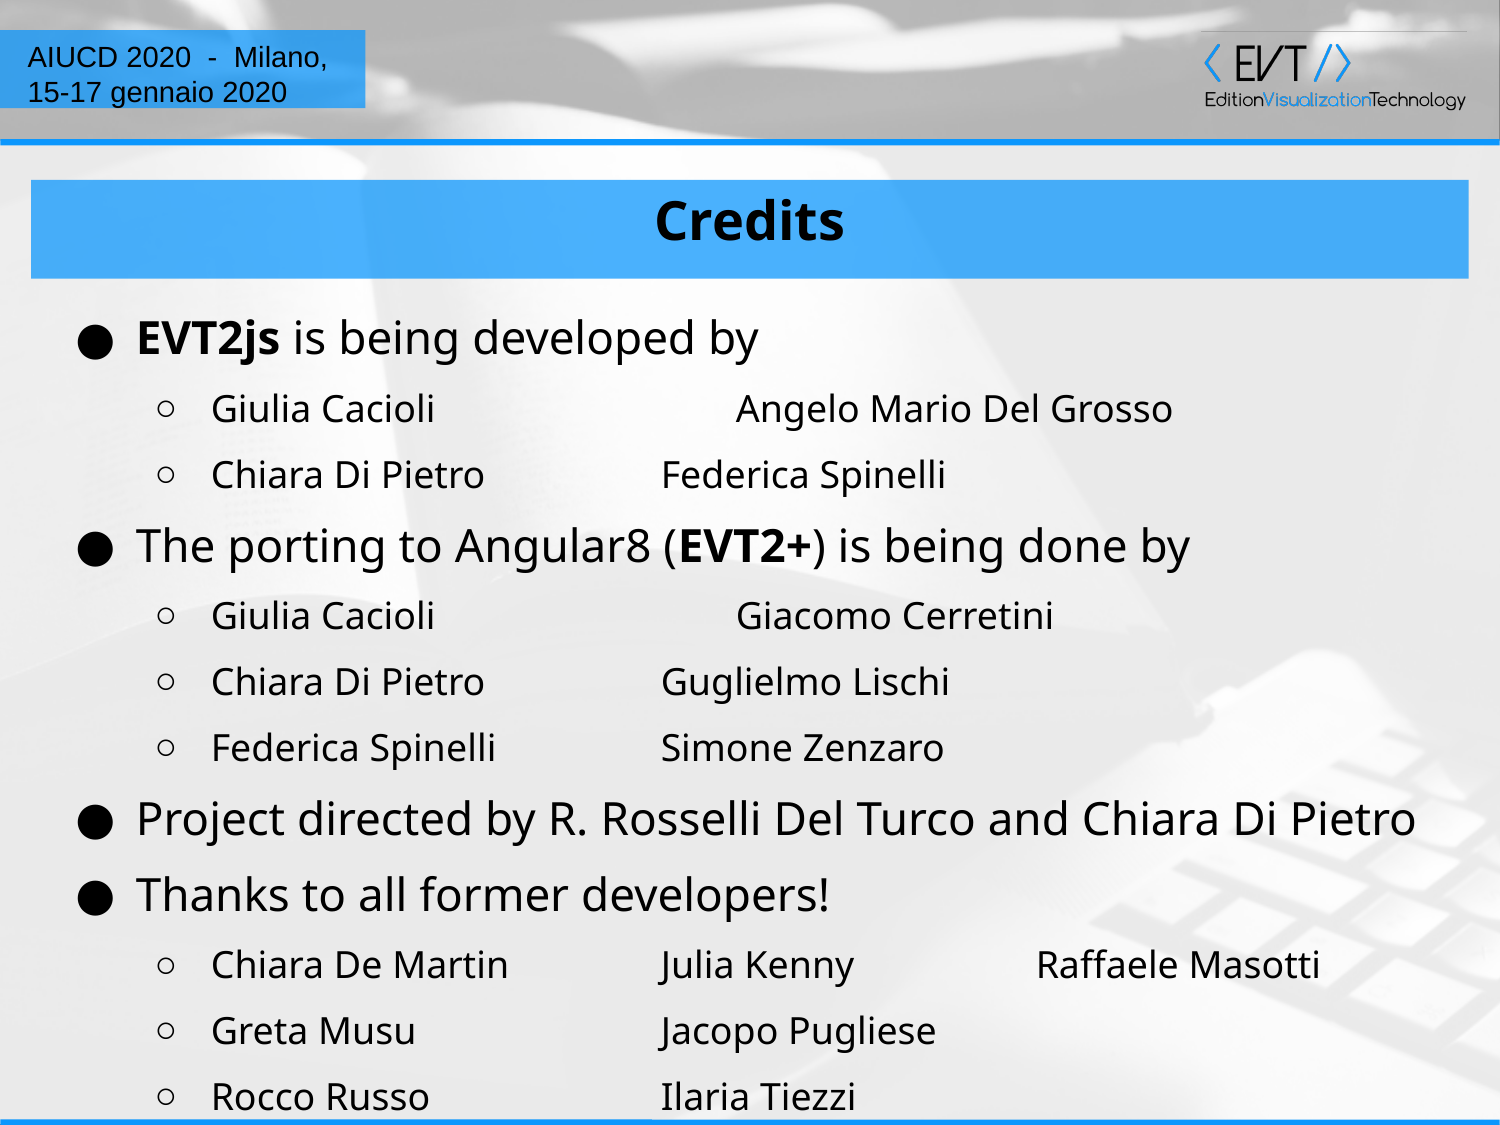

# Credits
EVT2js is being developed by
Giulia Cacioli				Angelo Mario Del Grosso
Chiara Di Pietro			Federica Spinelli
The porting to Angular8 (EVT2+) is being done by
Giulia Cacioli				Giacomo Cerretini
Chiara Di Pietro			Guglielmo Lischi
Federica Spinelli			Simone Zenzaro
Project directed by R. Rosselli Del Turco and Chiara Di Pietro
Thanks to all former developers!
Chiara De Martin			Julia Kenny			Raffaele Masotti
Greta Musu				Jacopo Pugliese
Rocco Russo				Ilaria Tiezzi